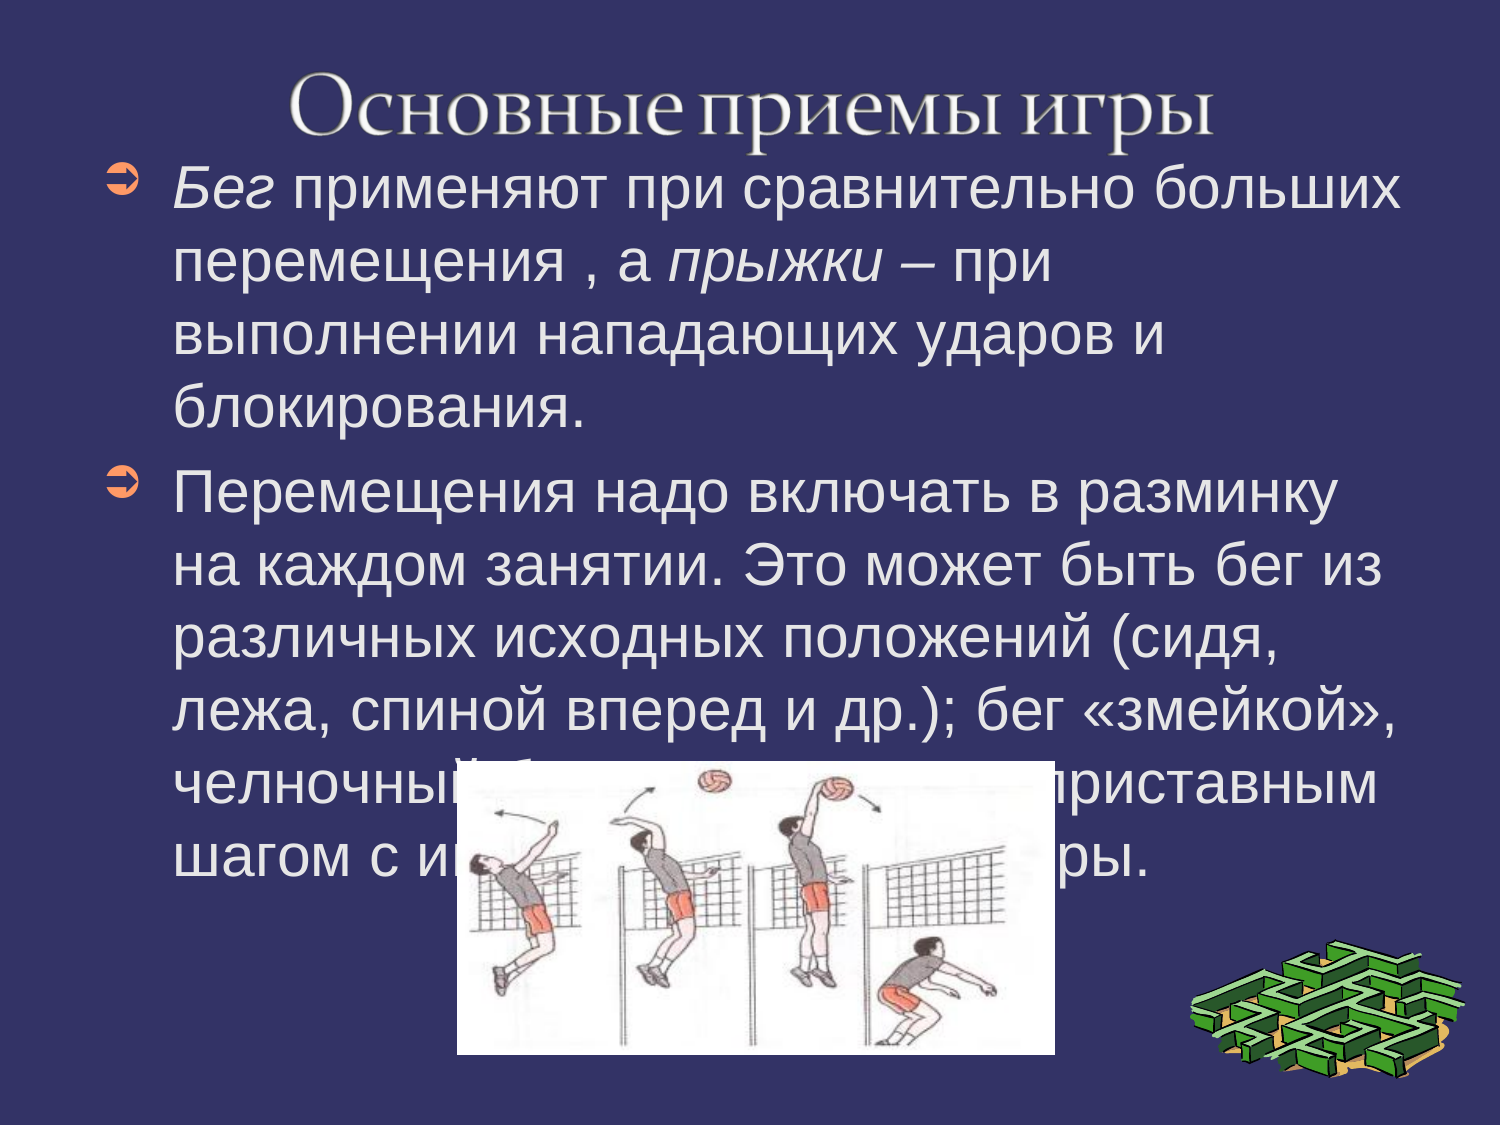

# Бег применяют при сравнительно больших перемещения , а прыжки – при выполнении нападающих ударов и блокирования.
Перемещения надо включать в разминку на каждом занятии. Это может быть бег из различных исходных положений (сидя, лежа, спиной вперед и др.); бег «змейкой», челночный бег, перемещения приставным шагом с имитацией приемов игры.